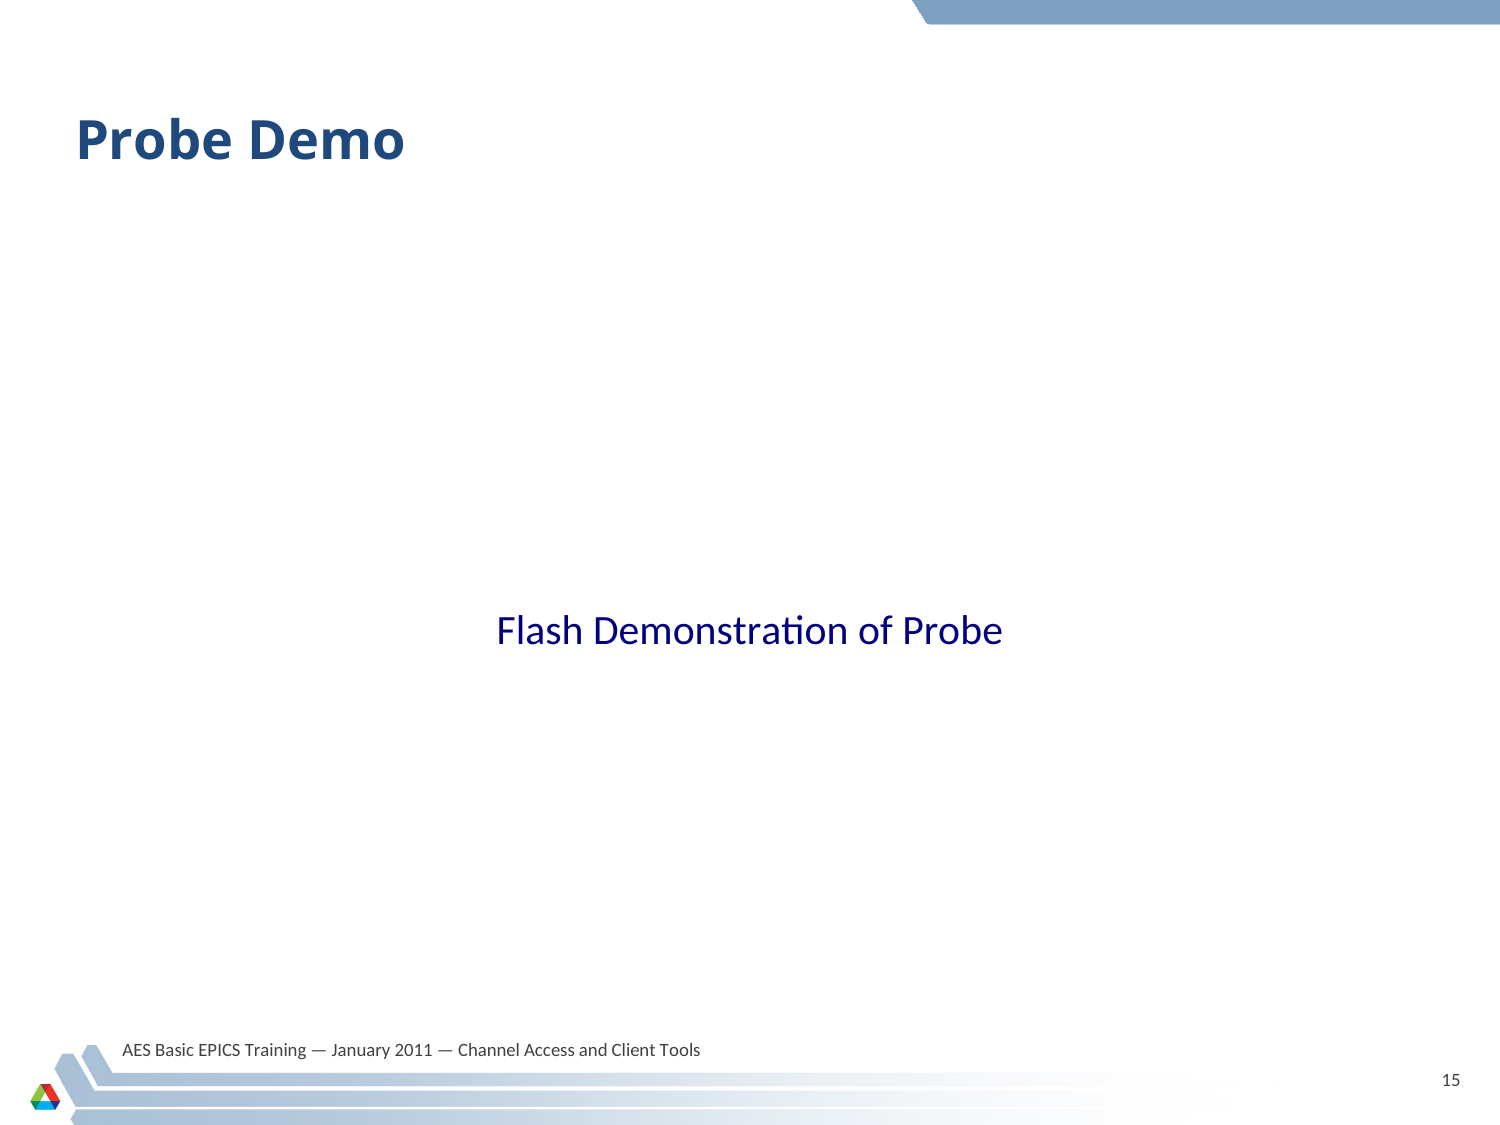

# Probe Demo
Flash Demonstration of Probe
AES Basic EPICS Training — January 2011 — Channel Access and Client Tools
15